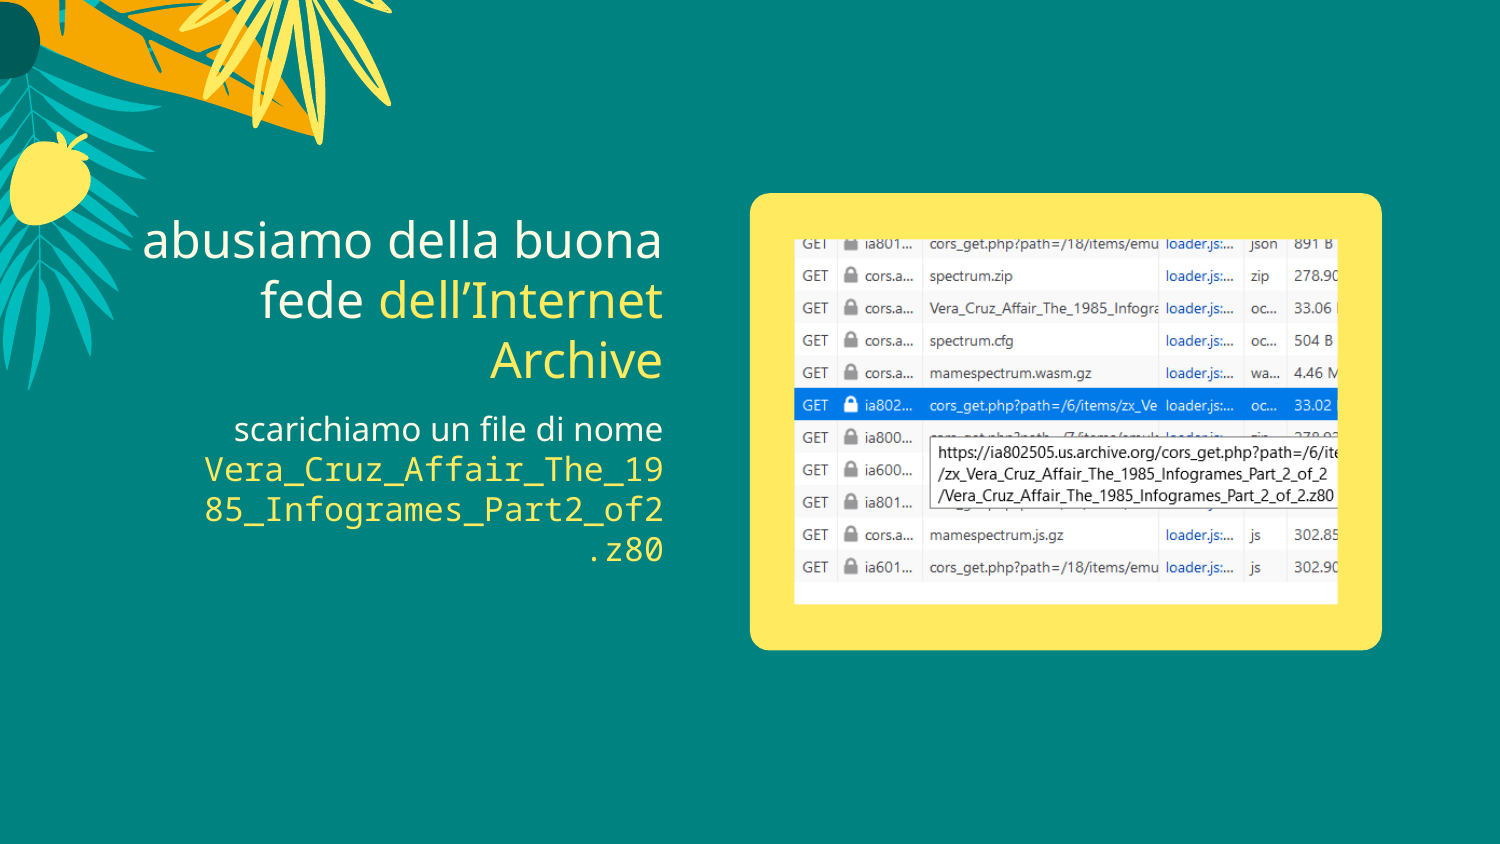

# abusiamo della buona fede dell’Internet Archive
scarichiamo un file di nome Vera_Cruz_Affair_The_1985_Infogrames_Part2_of2.z80